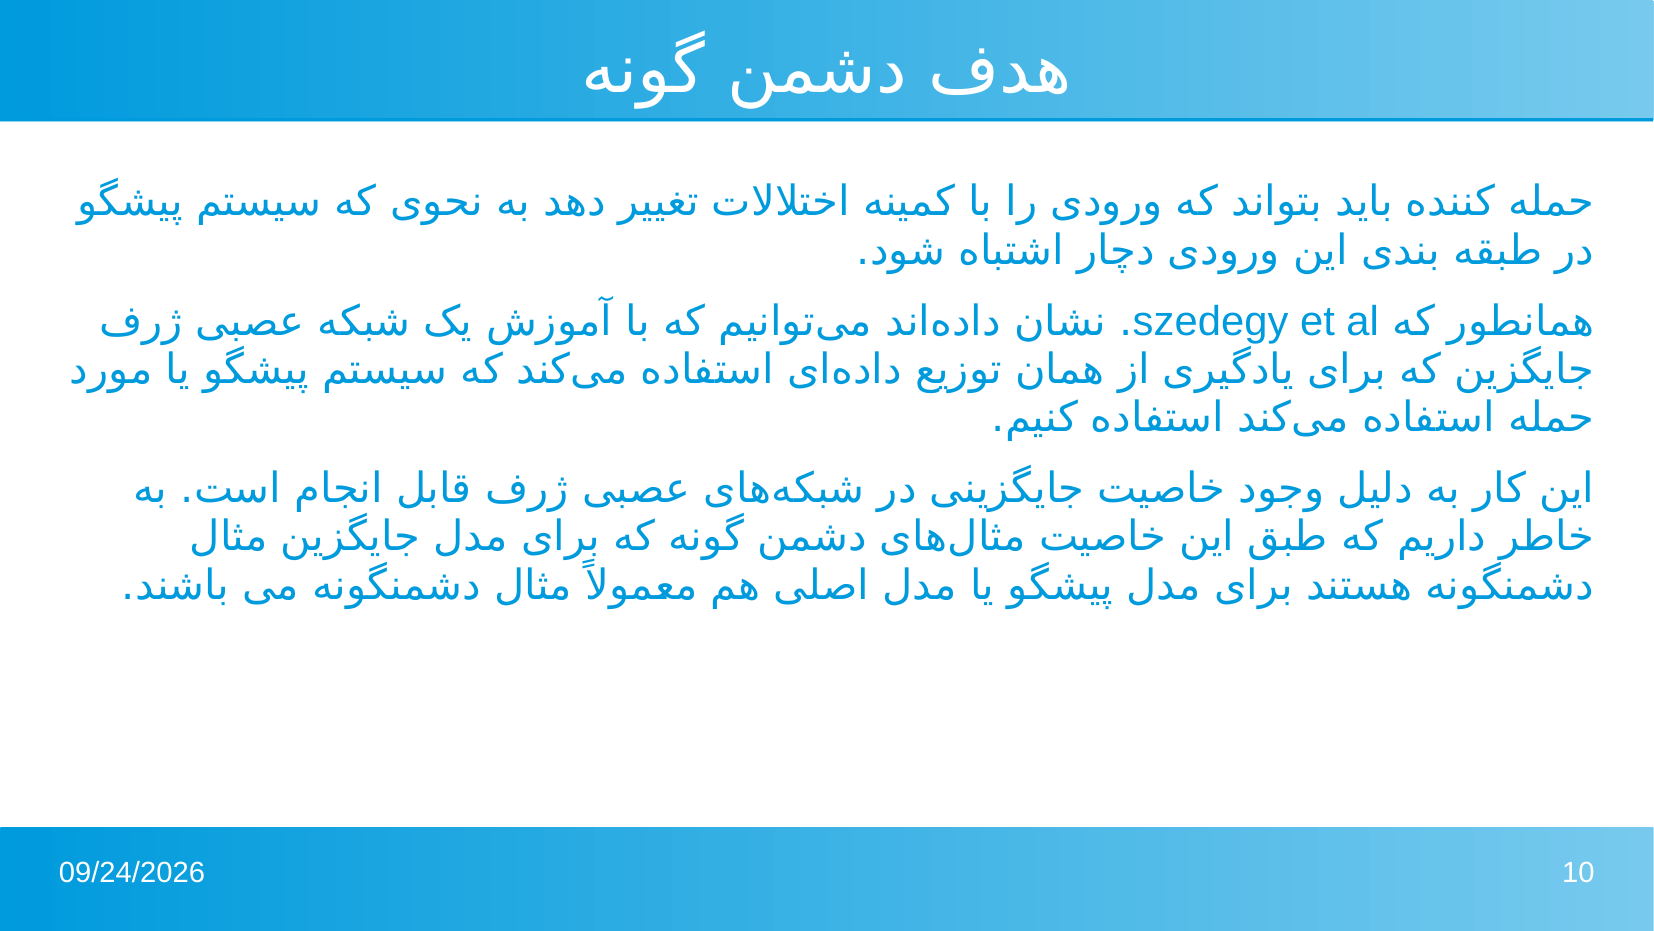

# هدف دشمن گونه
حمله کننده باید بتواند که ورودی را با کمینه اختلالات تغییر دهد به نحوی که سیستم پیشگو در طبقه بندی این ورودی دچار اشتباه شود.
همانطور که szedegy et al. نشان داده‌اند می‌توانیم که با آموزش یک شبکه عصبی ژرف جایگزین که برای یادگیری از همان توزیع داده‌ای استفاده می‌کند که سیستم پیشگو یا مورد حمله استفاده می‌کند استفاده کنیم.
این کار به دلیل وجود خاصیت جایگزینی در شبکه‌های عصبی ژرف قابل انجام است. به خاطر داریم که طبق این خاصیت مثال‌های دشمن گونه که برای مدل جایگزین مثال دشمنگونه هستند برای مدل پیشگو یا مدل اصلی هم معمولاً مثال دشمنگونه می باشند.
10